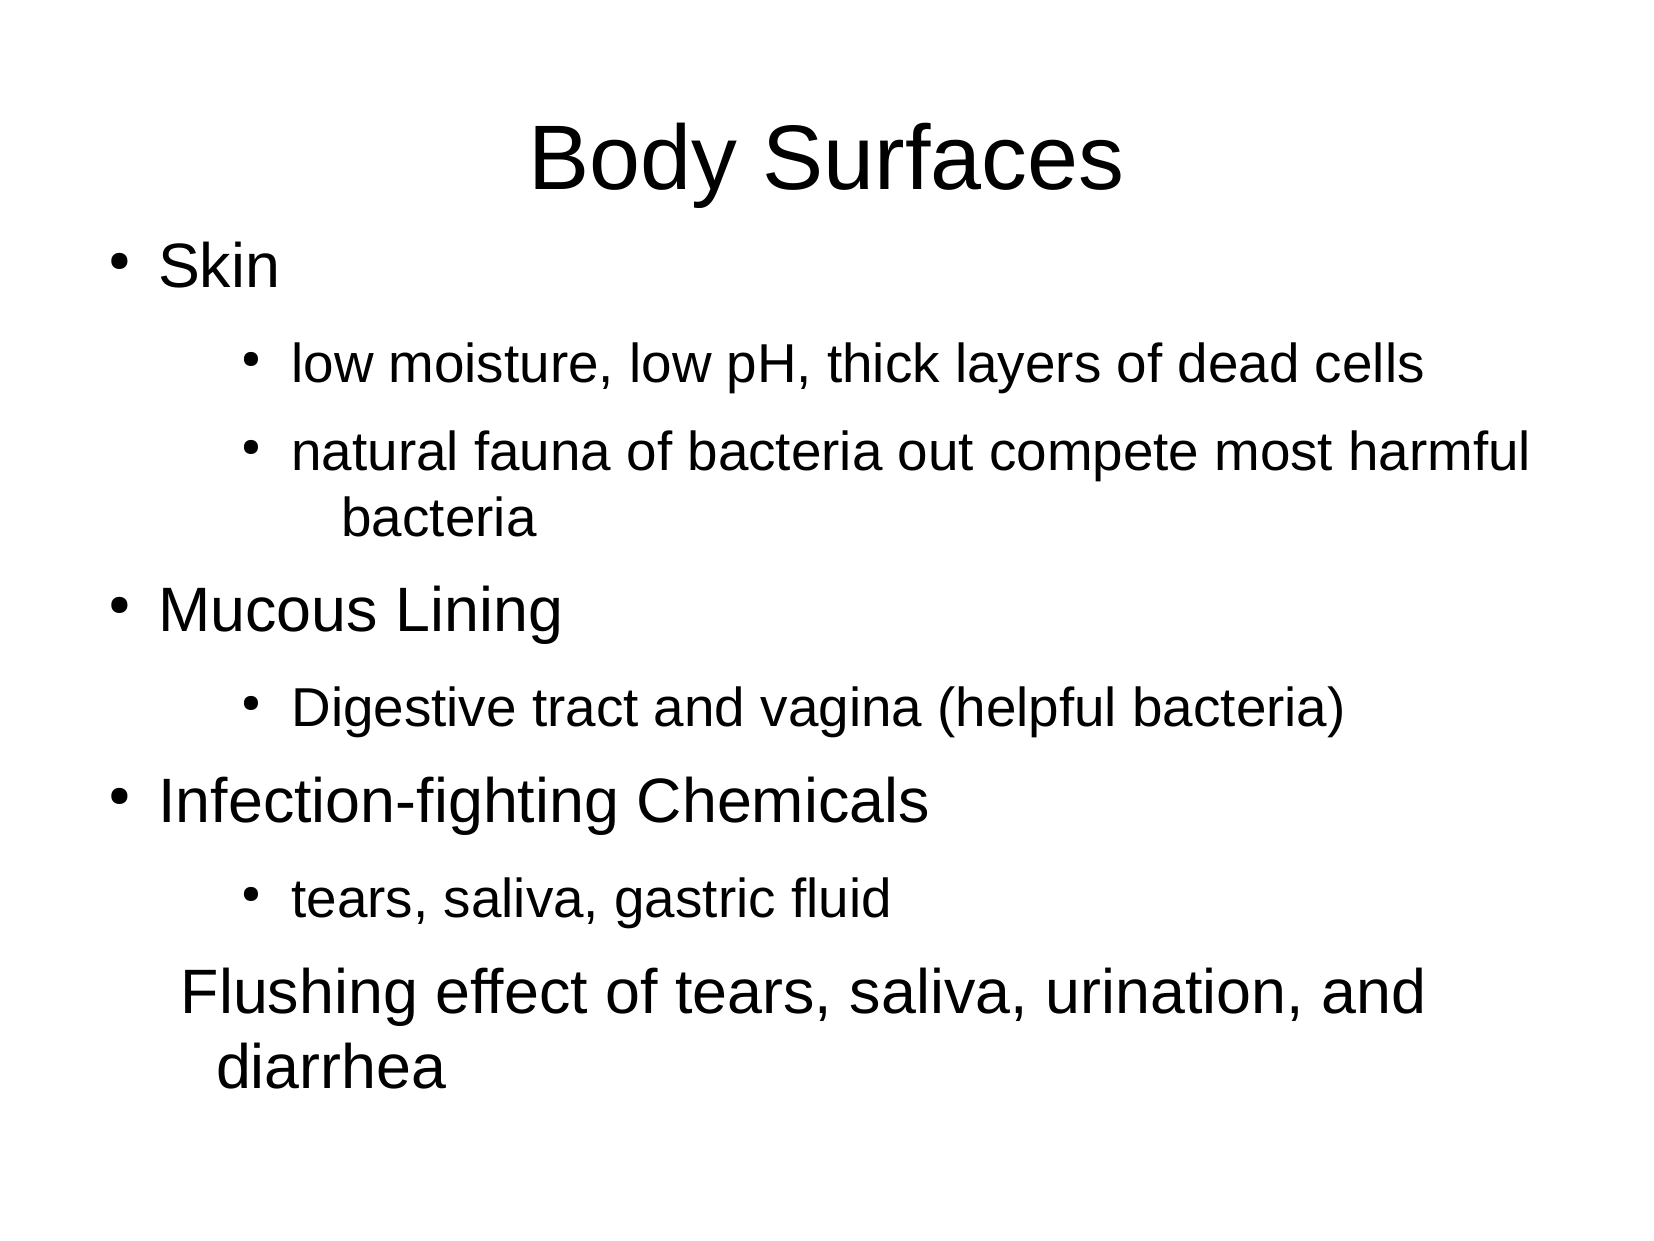

# Body Surfaces
Skin
low moisture, low pH, thick layers of dead cells
natural fauna of bacteria out compete most harmful bacteria
Mucous Lining
Digestive tract and vagina (helpful bacteria)
Infection-fighting Chemicals
tears, saliva, gastric fluid
Flushing effect of tears, saliva, urination, and diarrhea